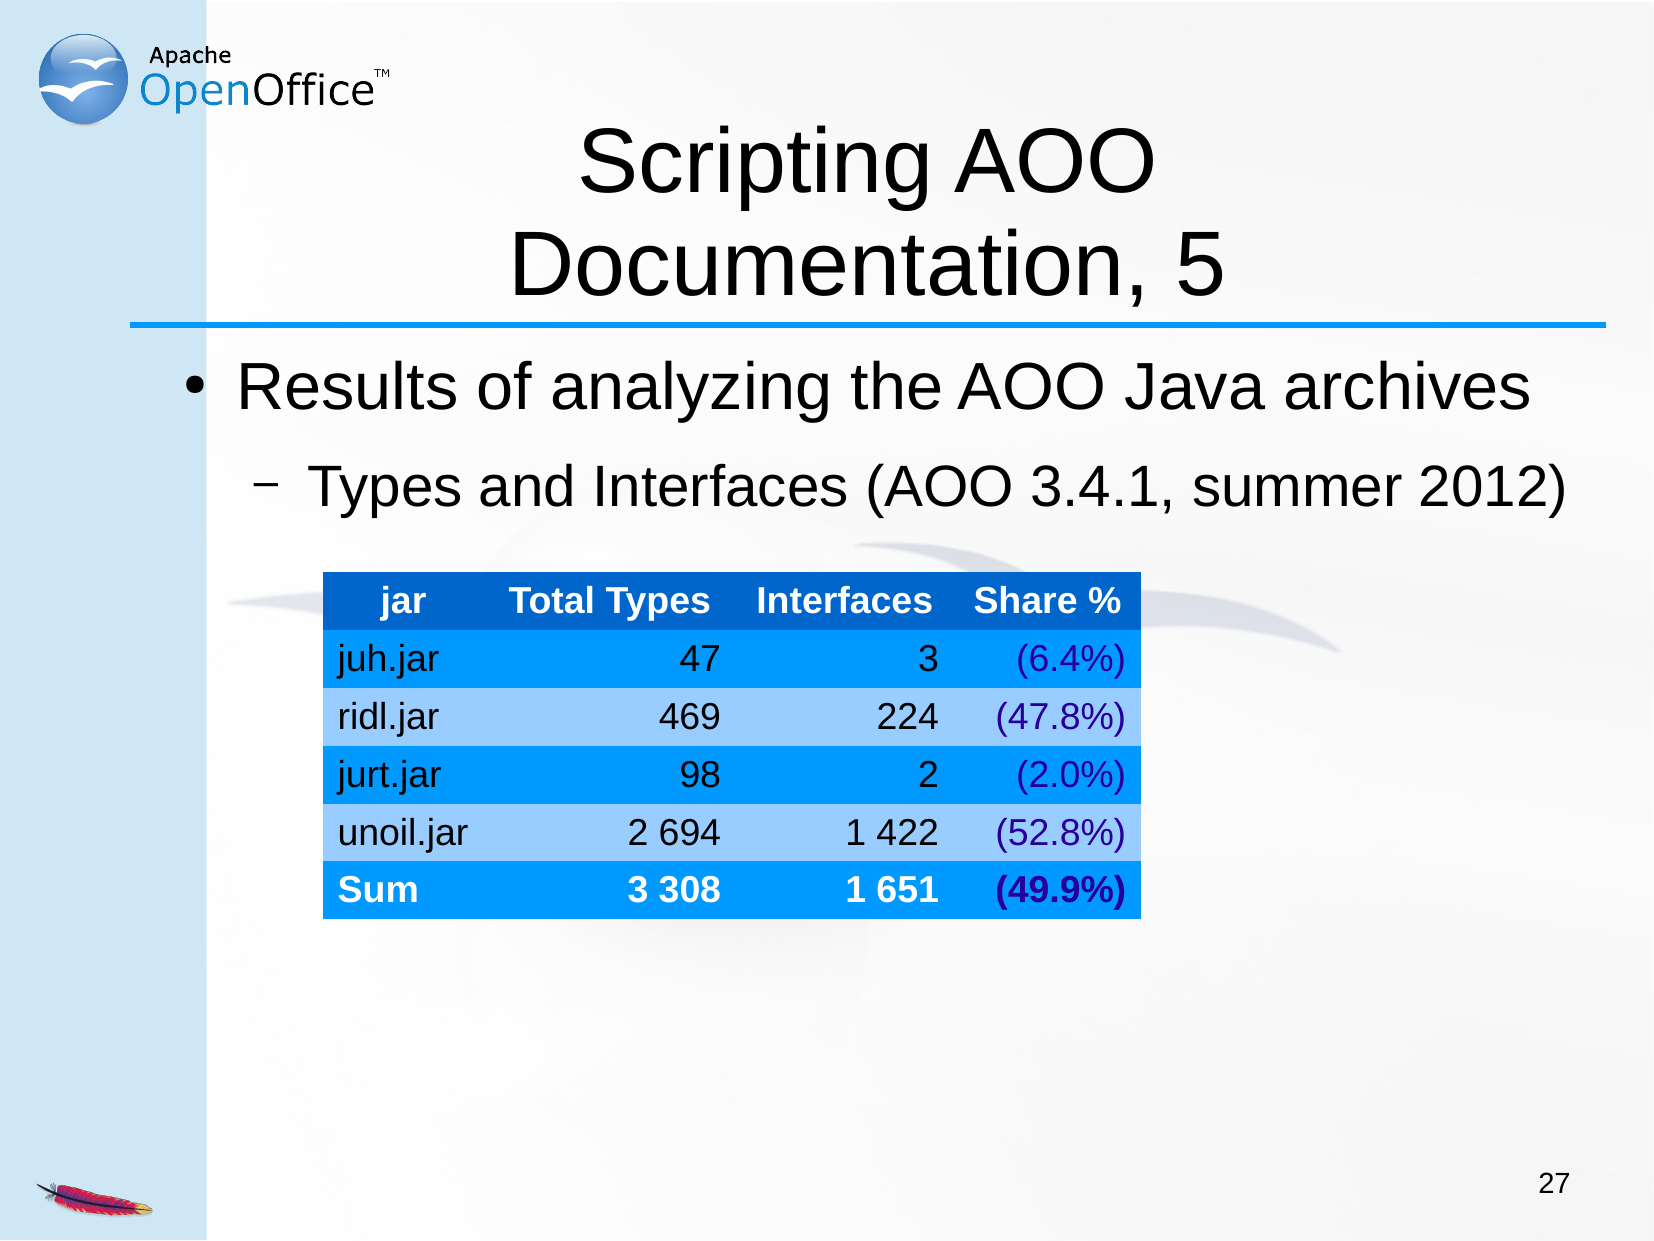

# Scripting AOO Documentation, 5
Results of analyzing the AOO Java archives
Types and Interfaces (AOO 3.4.1, summer 2012)
| jar | Total Types | Interfaces | Share % |
| --- | --- | --- | --- |
| juh.jar | 47 | 3 | (6.4%) |
| ridl.jar | 469 | 224 | (47.8%) |
| jurt.jar | 98 | 2 | (2.0%) |
| unoil.jar | 2 694 | 1 422 | (52.8%) |
| Sum | 3 308 | 1 651 | (49.9%) |
27